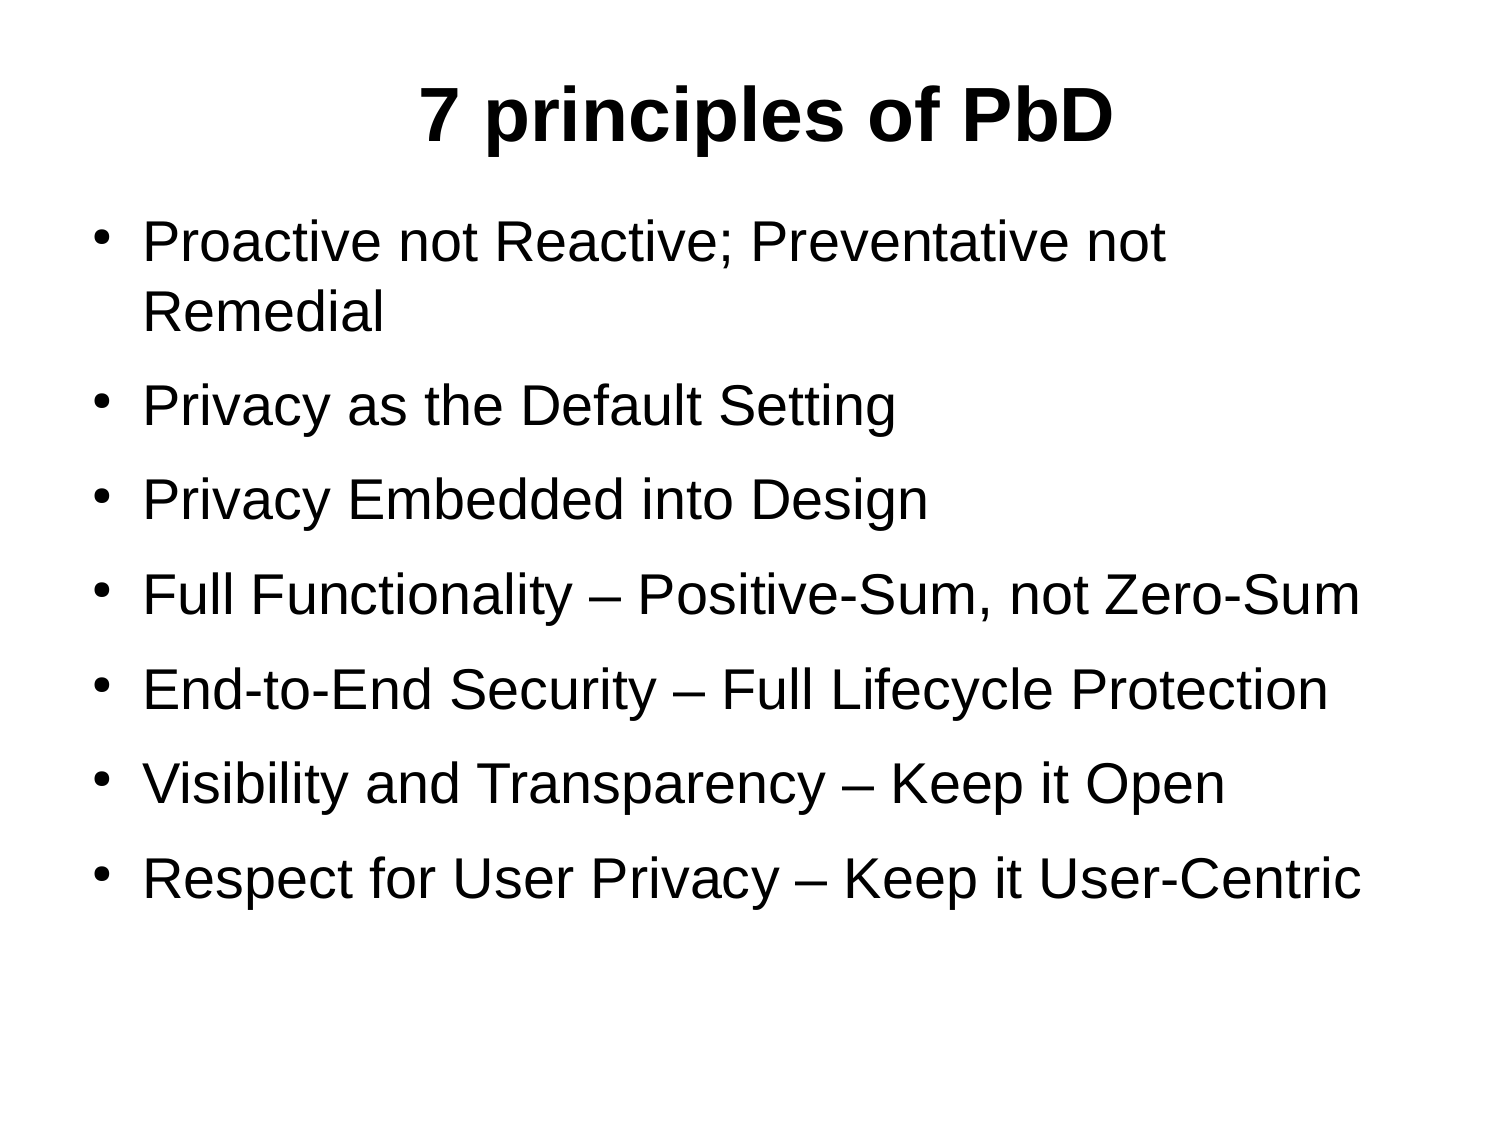

# 7 principles of PbD
Proactive not Reactive; Preventative not Remedial
Privacy as the Default Setting
Privacy Embedded into Design
Full Functionality – Positive-Sum, not Zero-Sum
End-to-End Security – Full Lifecycle Protection
Visibility and Transparency – Keep it Open
Respect for User Privacy – Keep it User-Centric